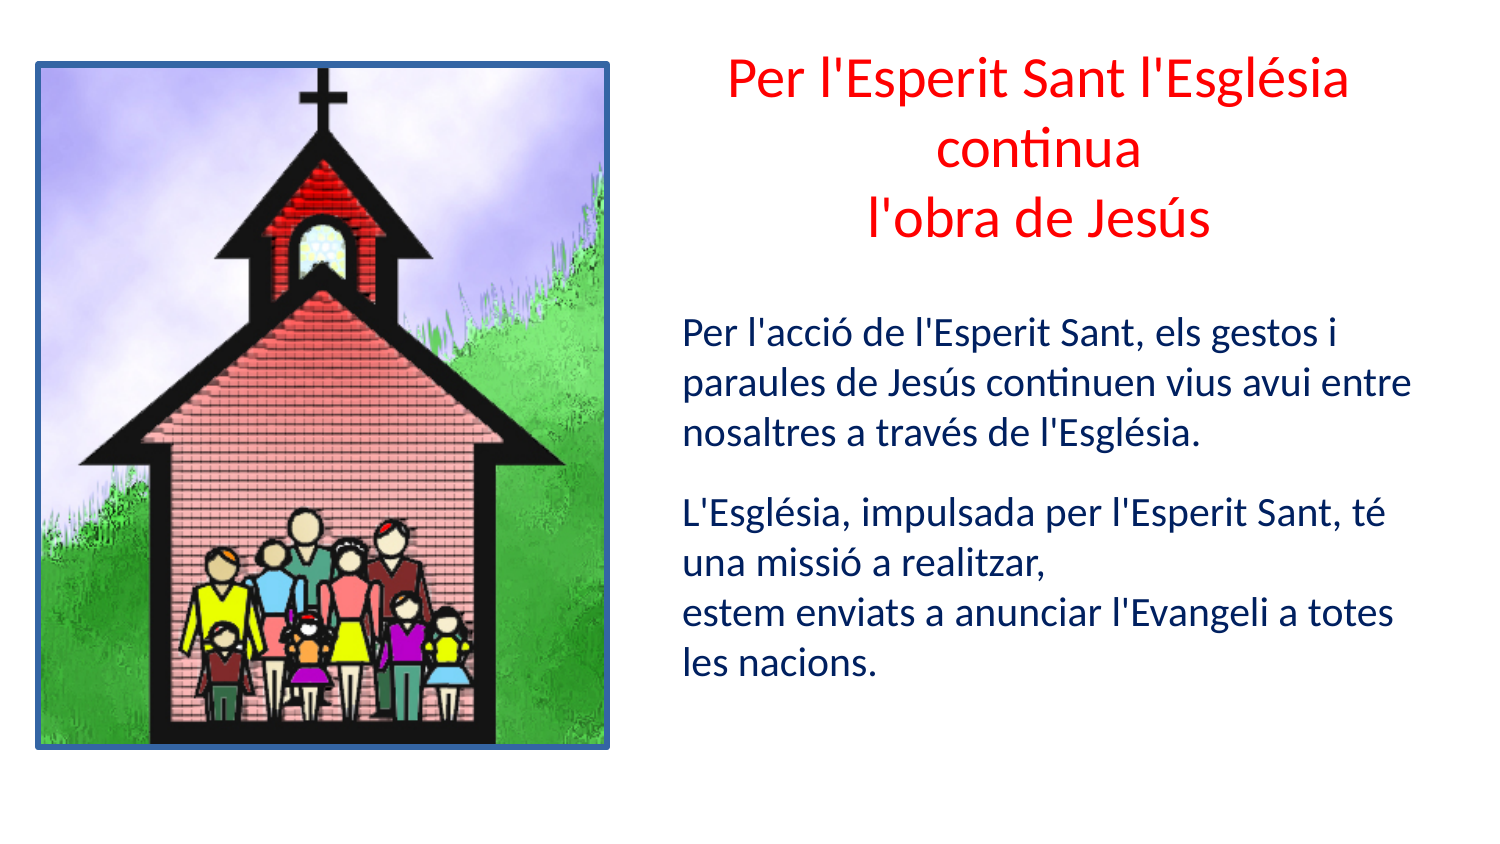

Per l'Esperit Sant l'Església continua
l'obra de Jesús
Per l'acció de l'Esperit Sant, els gestos i paraules de Jesús continuen vius avui entre nosaltres a través de l'Església.
L'Església, impulsada per l'Esperit Sant, té una missió a realitzar,
estem enviats a anunciar l'Evangeli a totes les nacions.